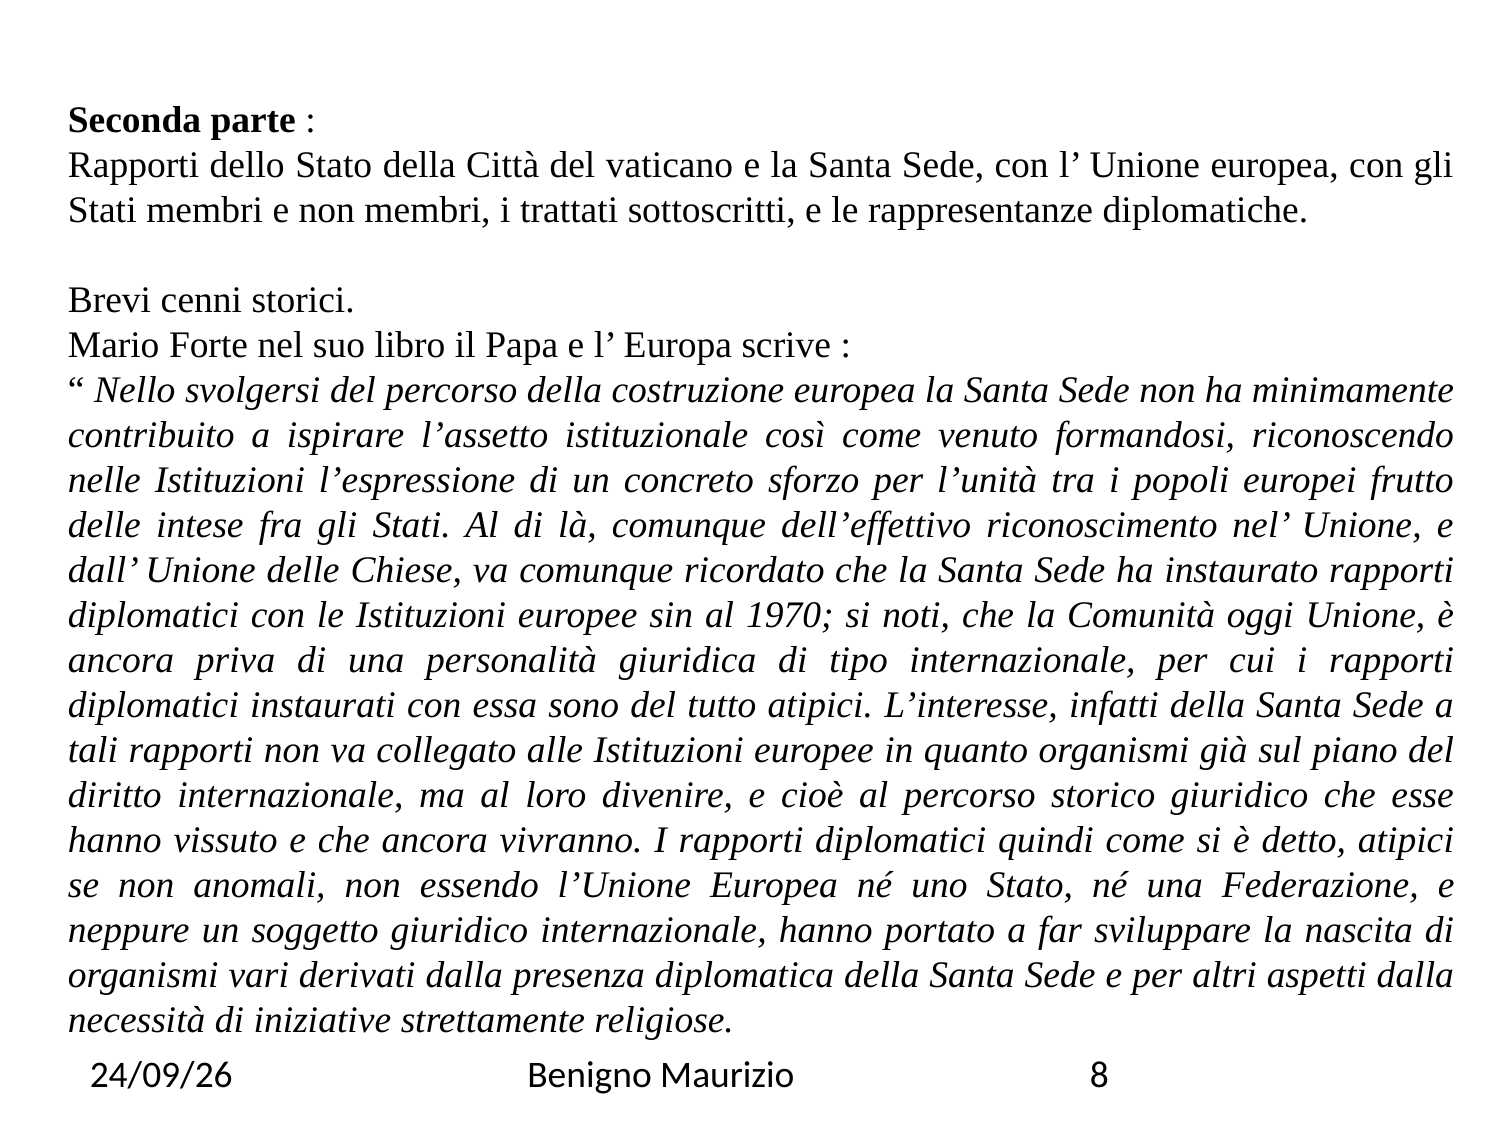

Seconda parte :
Rapporti dello Stato della Città del vaticano e la Santa Sede, con l’ Unione europea, con gli Stati membri e non membri, i trattati sottoscritti, e le rappresentanze diplomatiche.
Brevi cenni storici.
Mario Forte nel suo libro il Papa e l’ Europa scrive :
“ Nello svolgersi del percorso della costruzione europea la Santa Sede non ha minimamente contribuito a ispirare l’assetto istituzionale così come venuto formandosi, riconoscendo nelle Istituzioni l’espressione di un concreto sforzo per l’unità tra i popoli europei frutto delle intese fra gli Stati. Al di là, comunque dell’effettivo riconoscimento nel’ Unione, e dall’ Unione delle Chiese, va comunque ricordato che la Santa Sede ha instaurato rapporti diplomatici con le Istituzioni europee sin al 1970; si noti, che la Comunità oggi Unione, è ancora priva di una personalità giuridica di tipo internazionale, per cui i rapporti diplomatici instaurati con essa sono del tutto atipici. L’interesse, infatti della Santa Sede a tali rapporti non va collegato alle Istituzioni europee in quanto organismi già sul piano del diritto internazionale, ma al loro divenire, e cioè al percorso storico giuridico che esse hanno vissuto e che ancora vivranno. I rapporti diplomatici quindi come si è detto, atipici se non anomali, non essendo l’Unione Europea né uno Stato, né una Federazione, e neppure un soggetto giuridico internazionale, hanno portato a far sviluppare la nascita di organismi vari derivati dalla presenza diplomatica della Santa Sede e per altri aspetti dalla necessità di iniziative strettamente religiose.
Benigno Maurizio